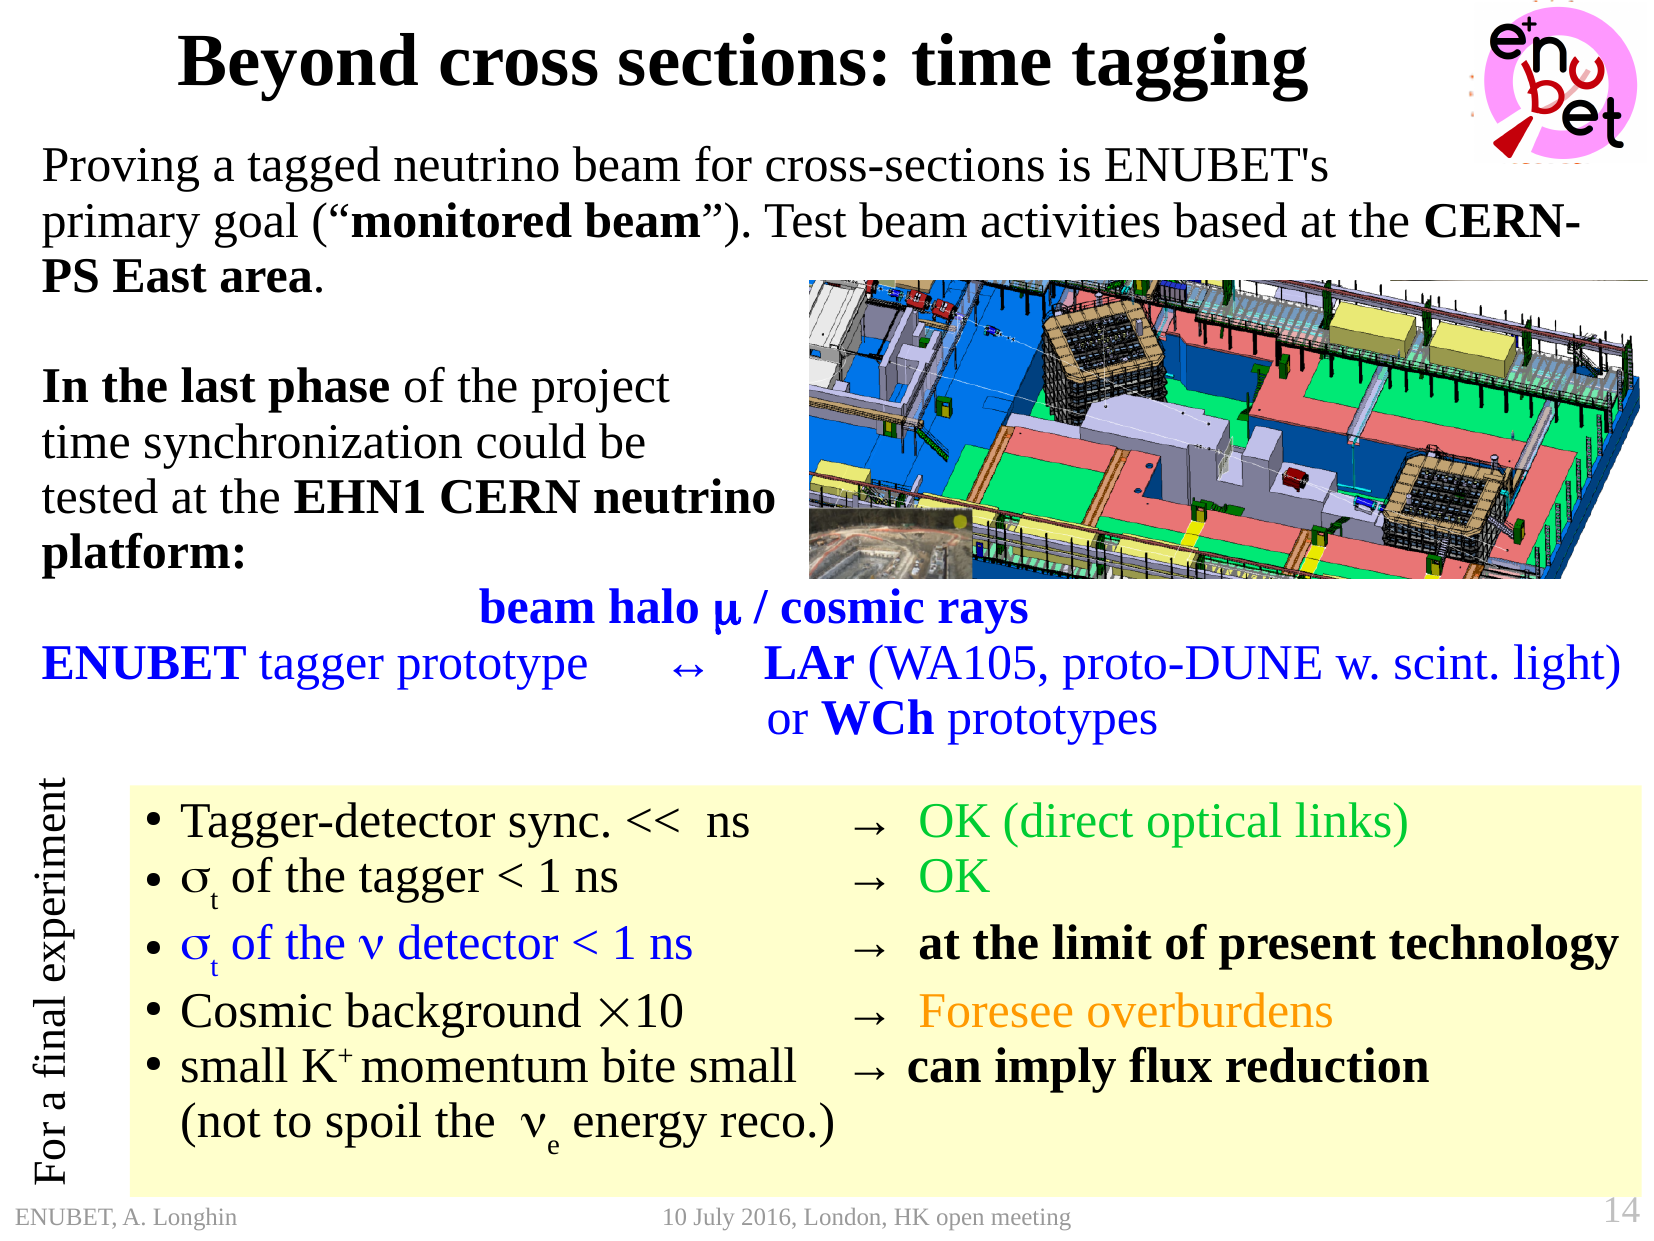

# Beyond cross sections: time tagging
Proving a tagged neutrino beam for cross-sections is ENUBET's
primary goal (“monitored beam”). Test beam activities based at the CERN-PS East area.
In the last phase of the project
time synchronization could be
tested at the EHN1 CERN neutrino
platform:
 beam halo m / cosmic rays
ENUBET tagger prototype ↔ LAr (WA105, proto-DUNE w. scint. light)
 or WCh prototypes
Tagger-detector sync. << ns 	→ 	OK (direct optical links)
st of the tagger < 1 ns				→	OK
st of the n detector < 1 ns	 		→	at the limit of present technology
Cosmic background ´10			→	Foresee overburdens
small K+ momentum bite small 	→ can imply flux reduction
(not to spoil the ne energy reco.)
For a final experiment